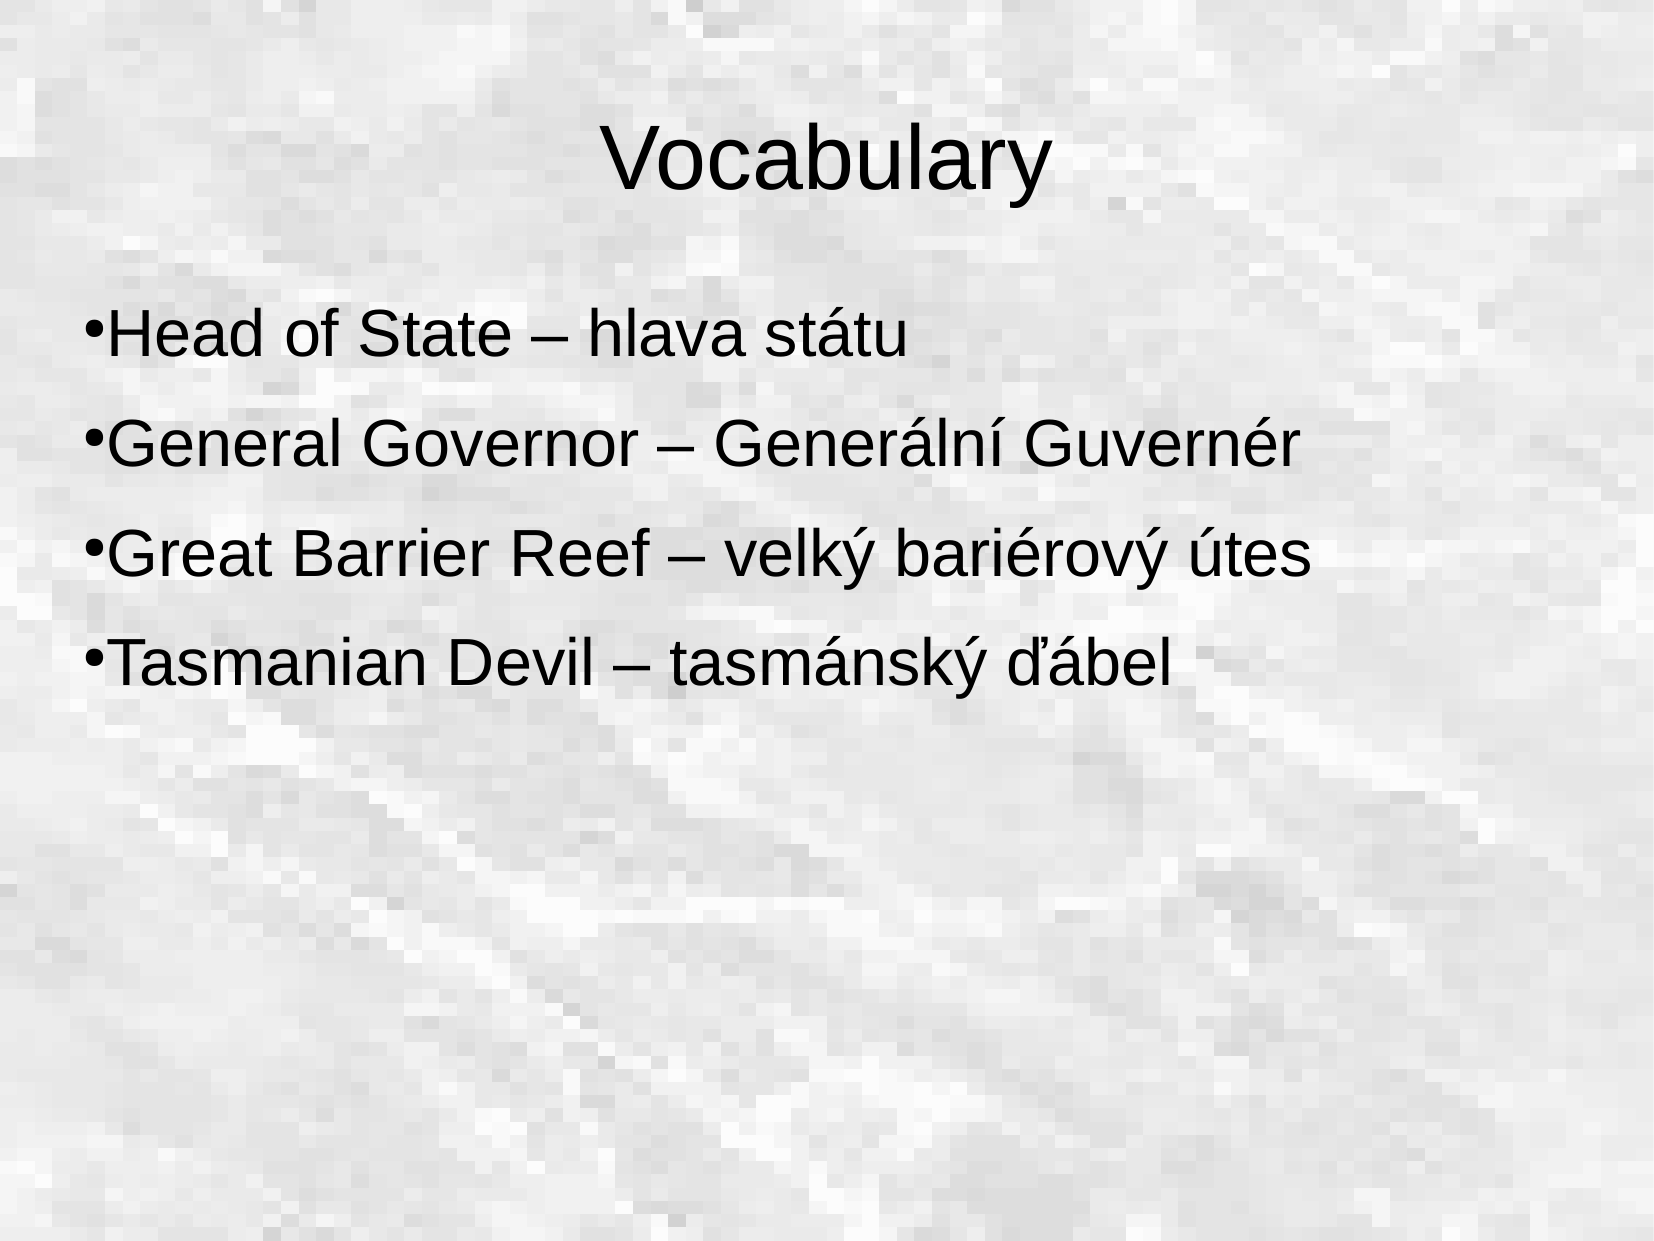

# Vocabulary
Head of State – hlava státu
General Governor – Generální Guvernér
Great Barrier Reef – velký bariérový útes
Tasmanian Devil – tasmánský ďábel